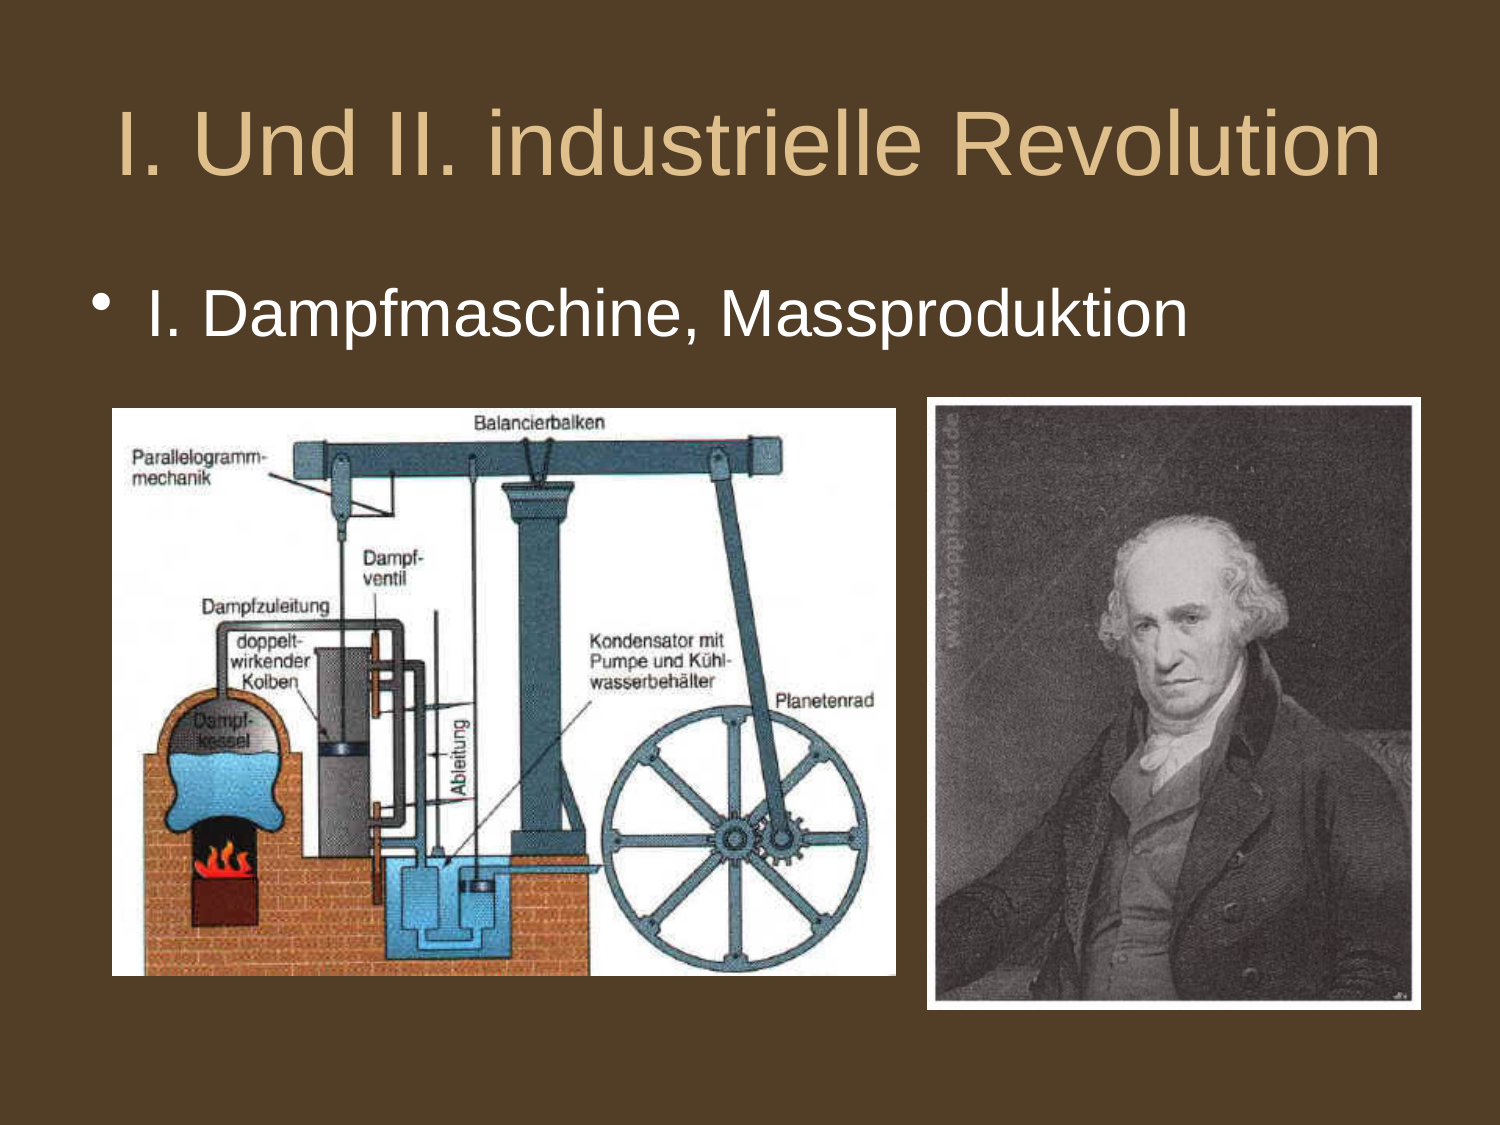

# I. Und II. industrielle Revolution
I. Dampfmaschine, Massproduktion